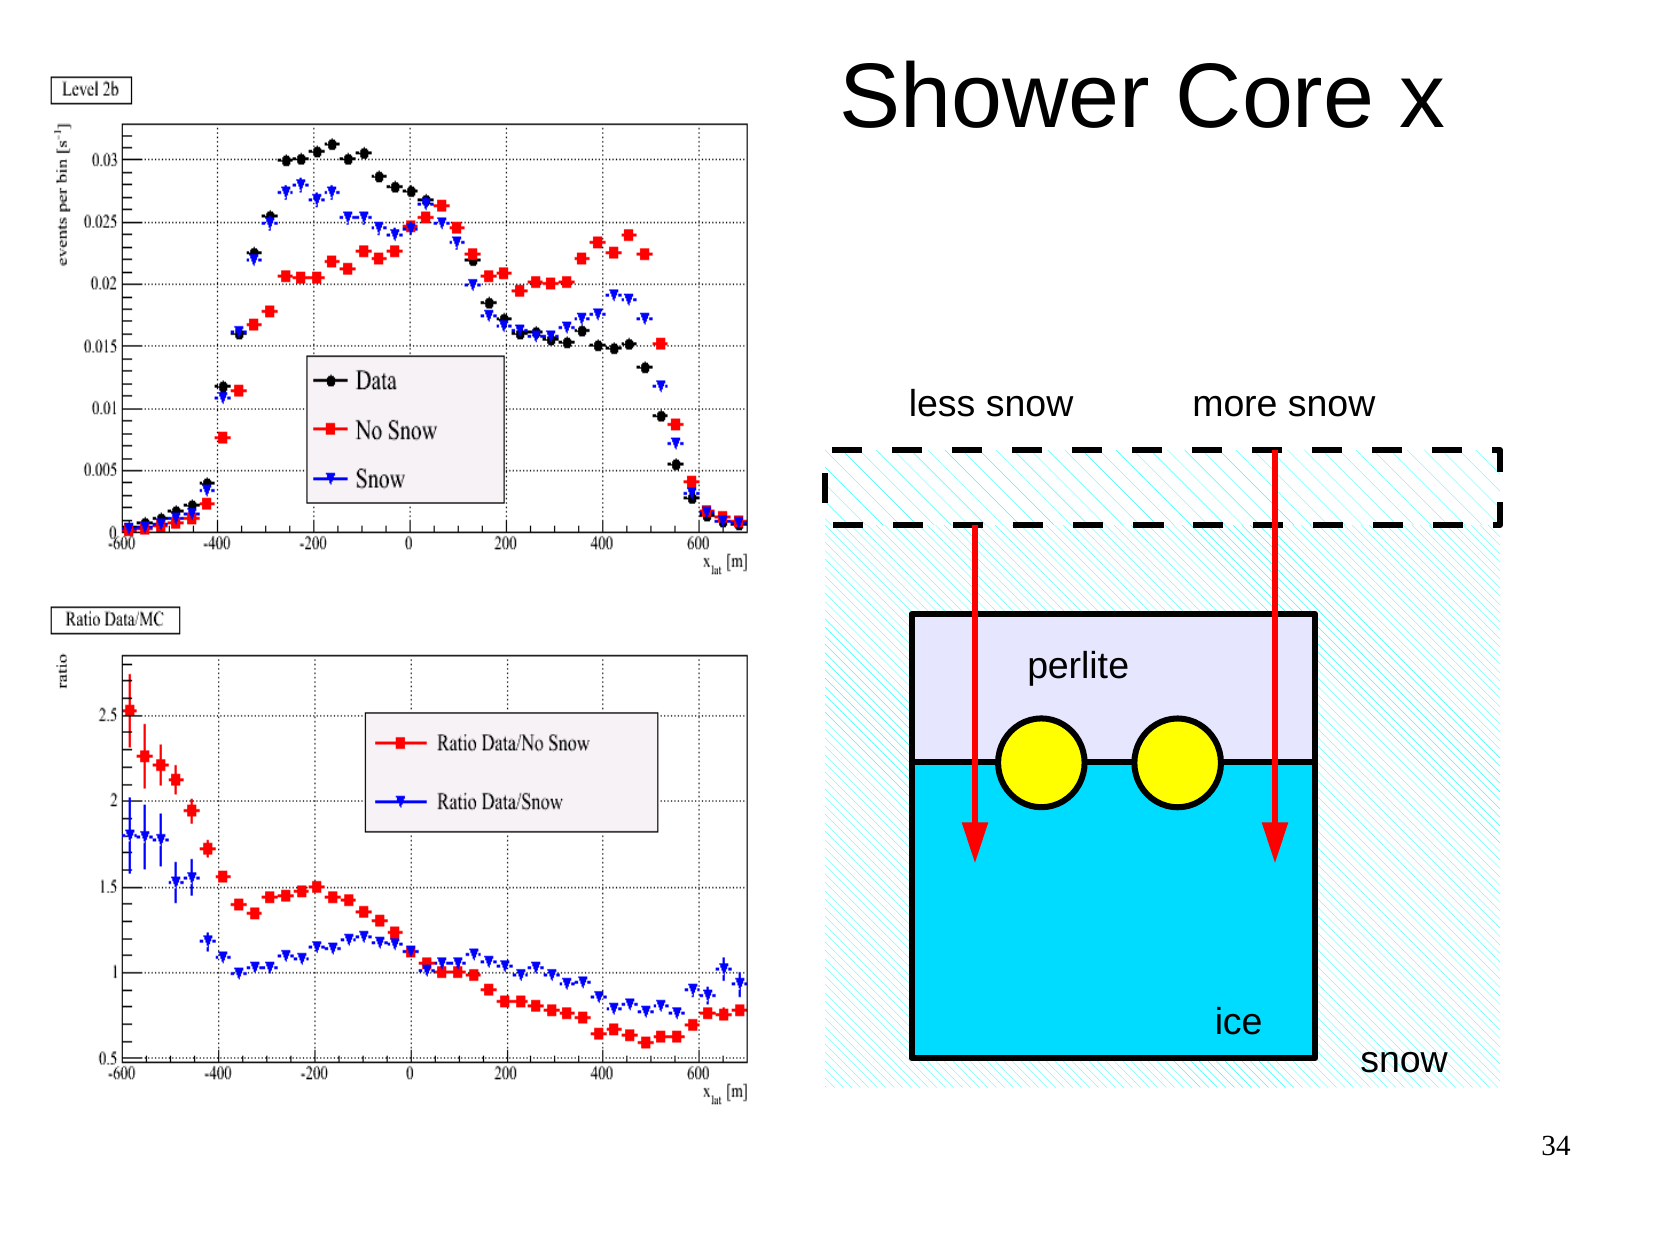

Shower Core x
less snow
more snow
perlite
ice
snow
34